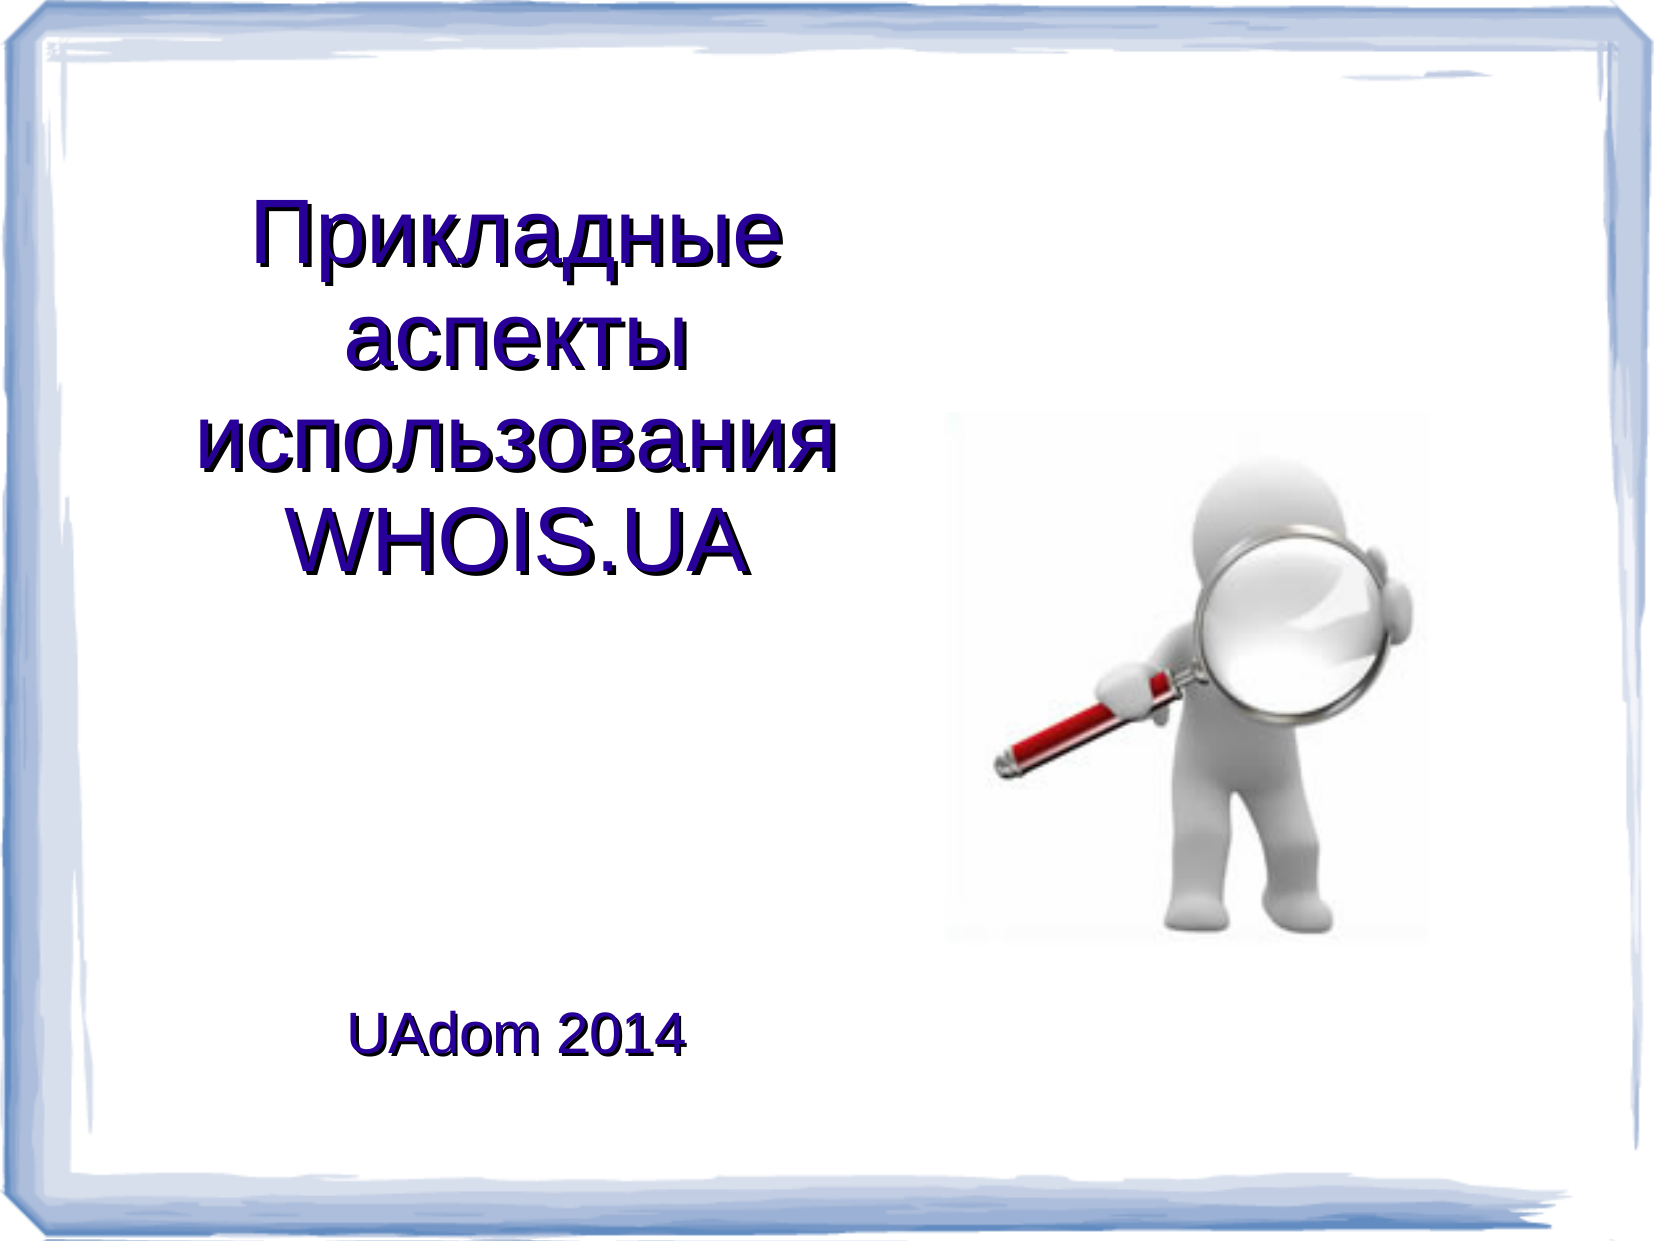

# Прикладные аспекты использования WHOIS.UA UAdom 2014